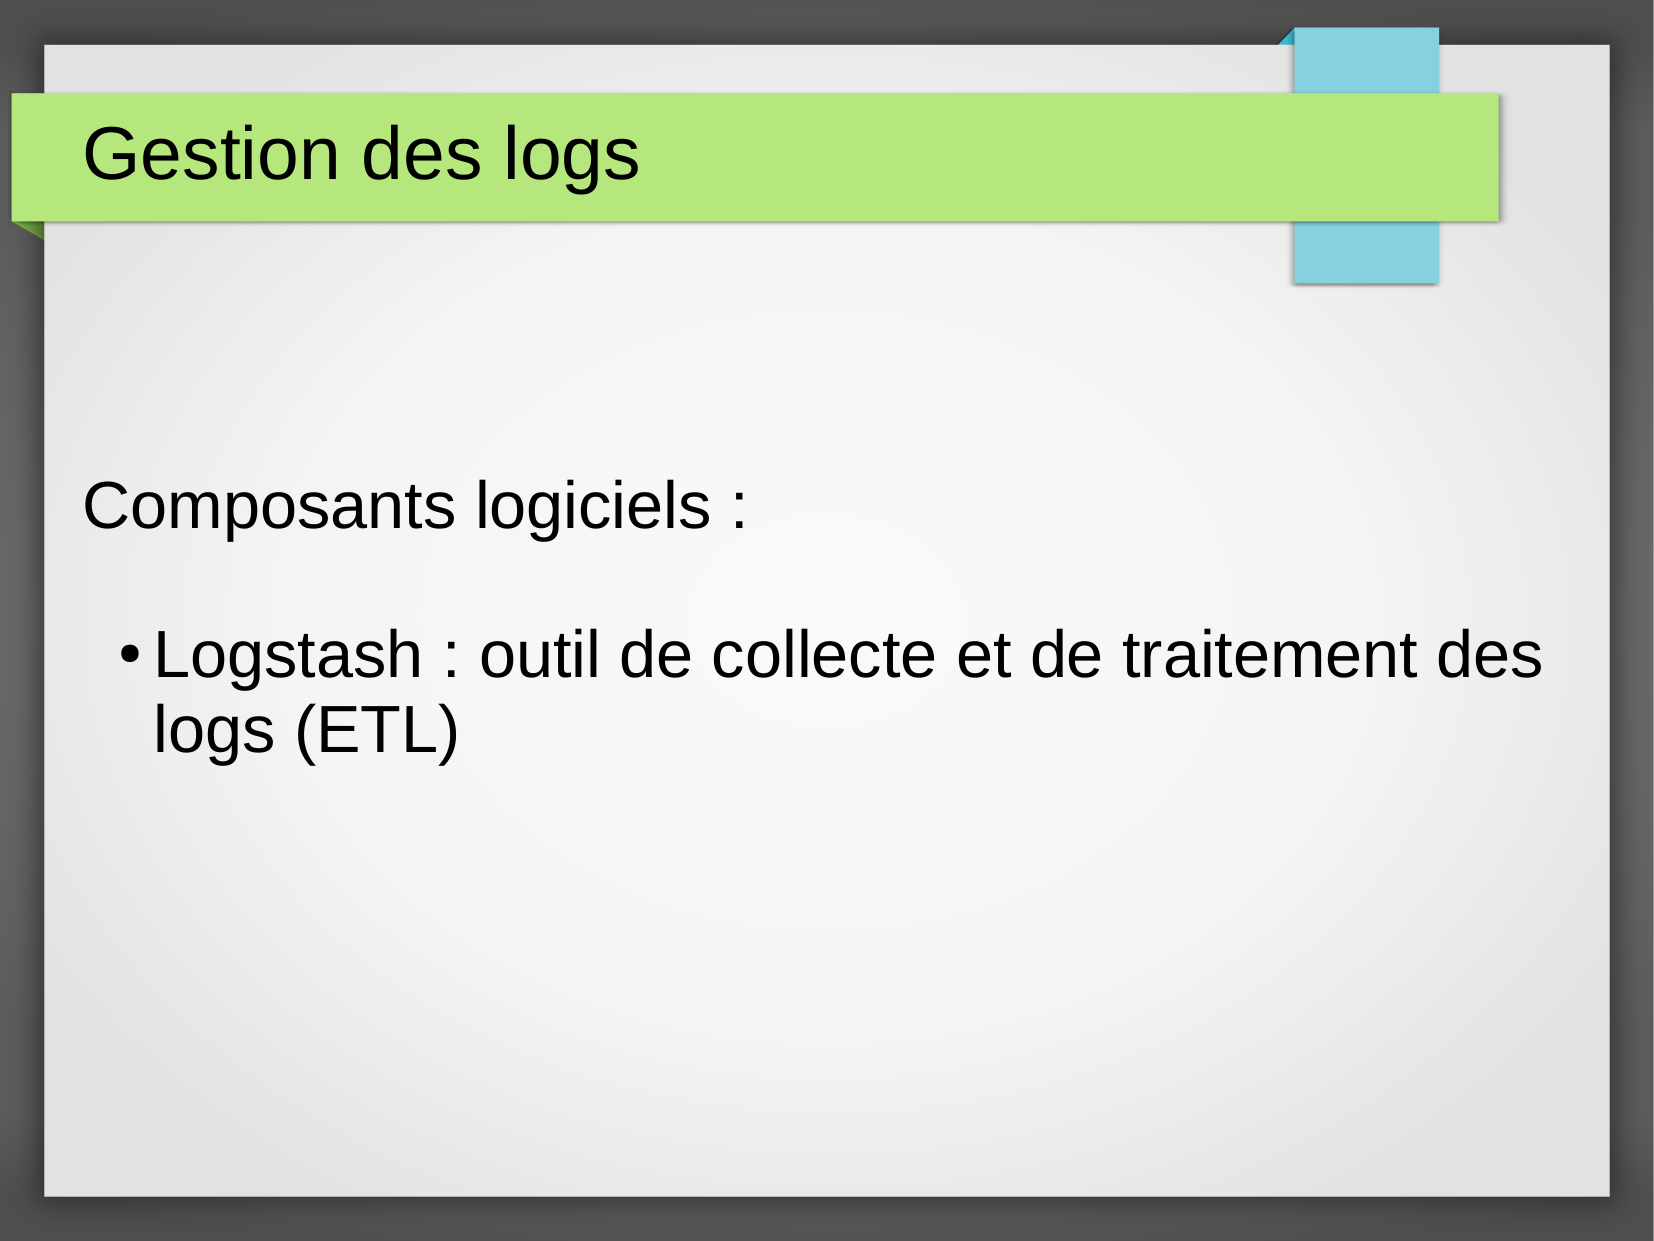

# Gestion des logs
Composants logiciels :
Logstash : outil de collecte et de traitement des logs (ETL)